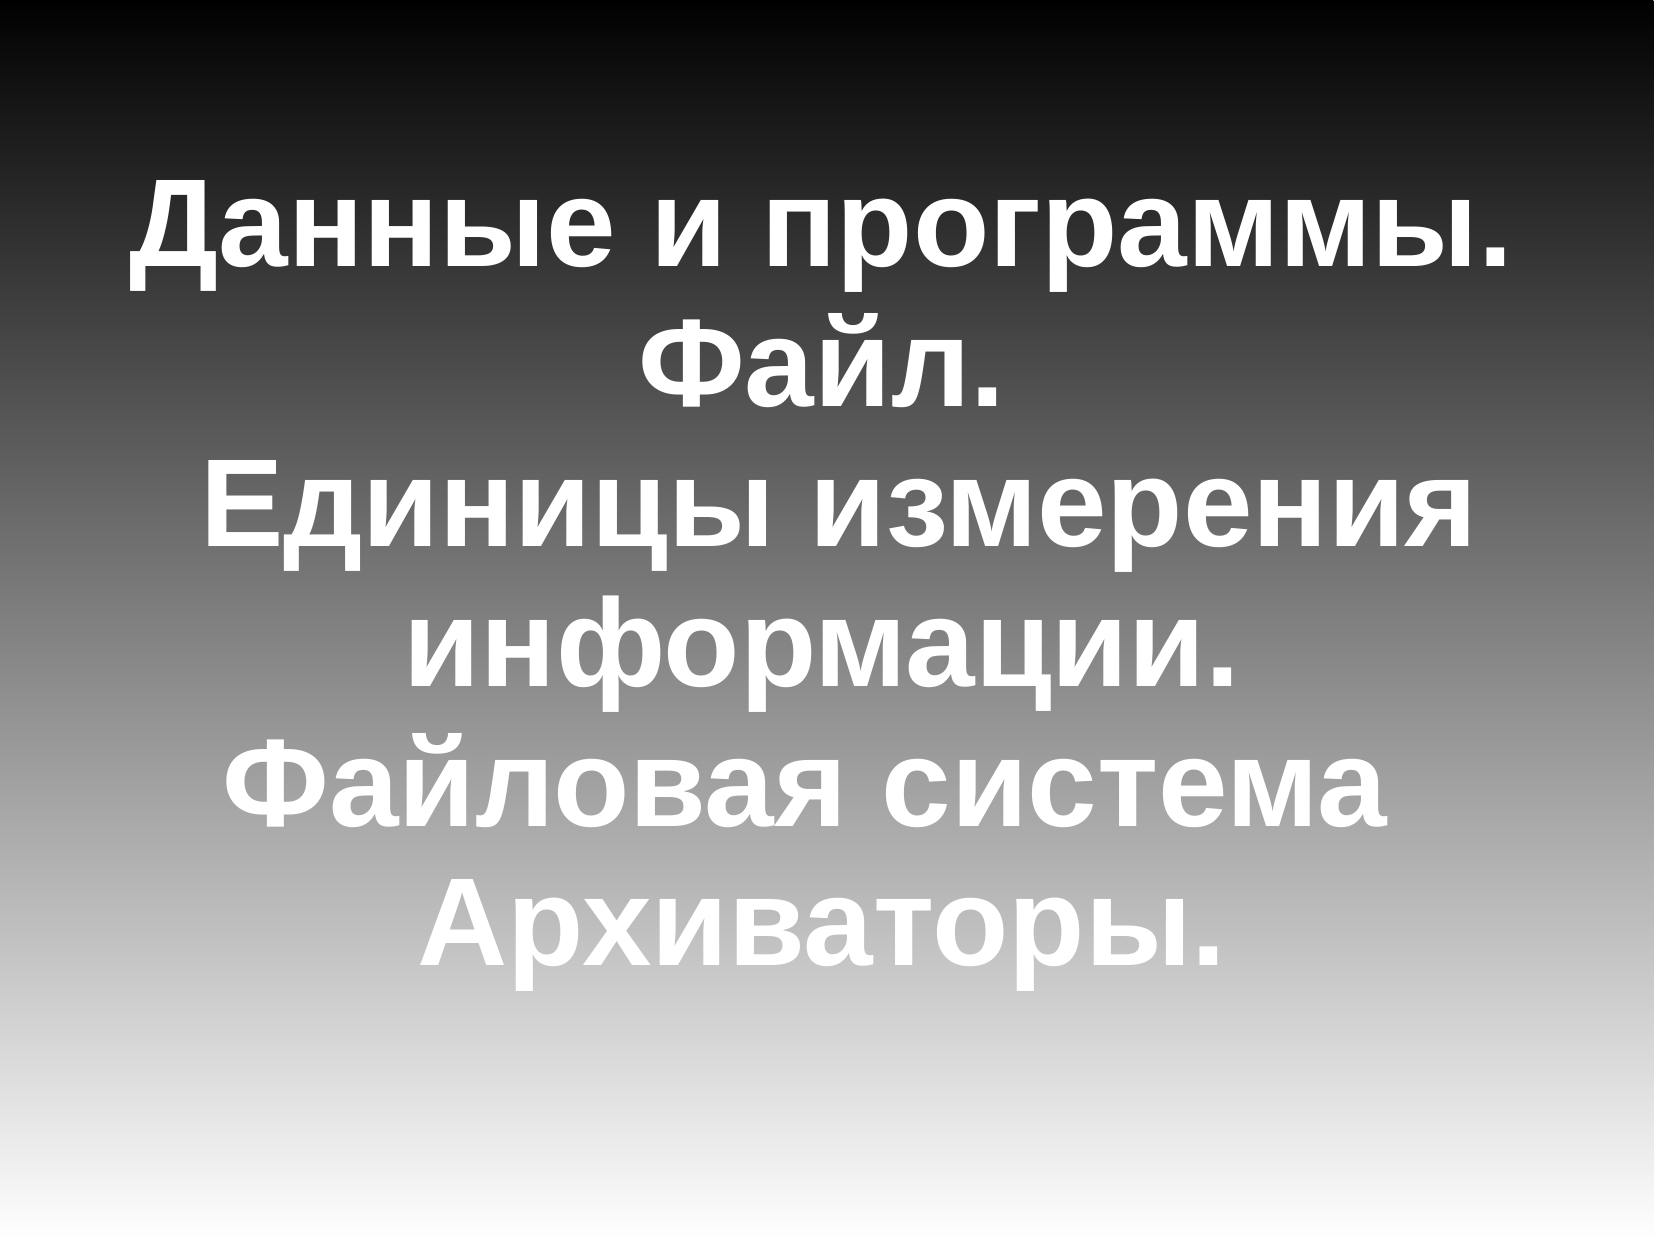

# Данные и программы. Файл.
 Единицы измерения информации.
Файловая система
Архиваторы.